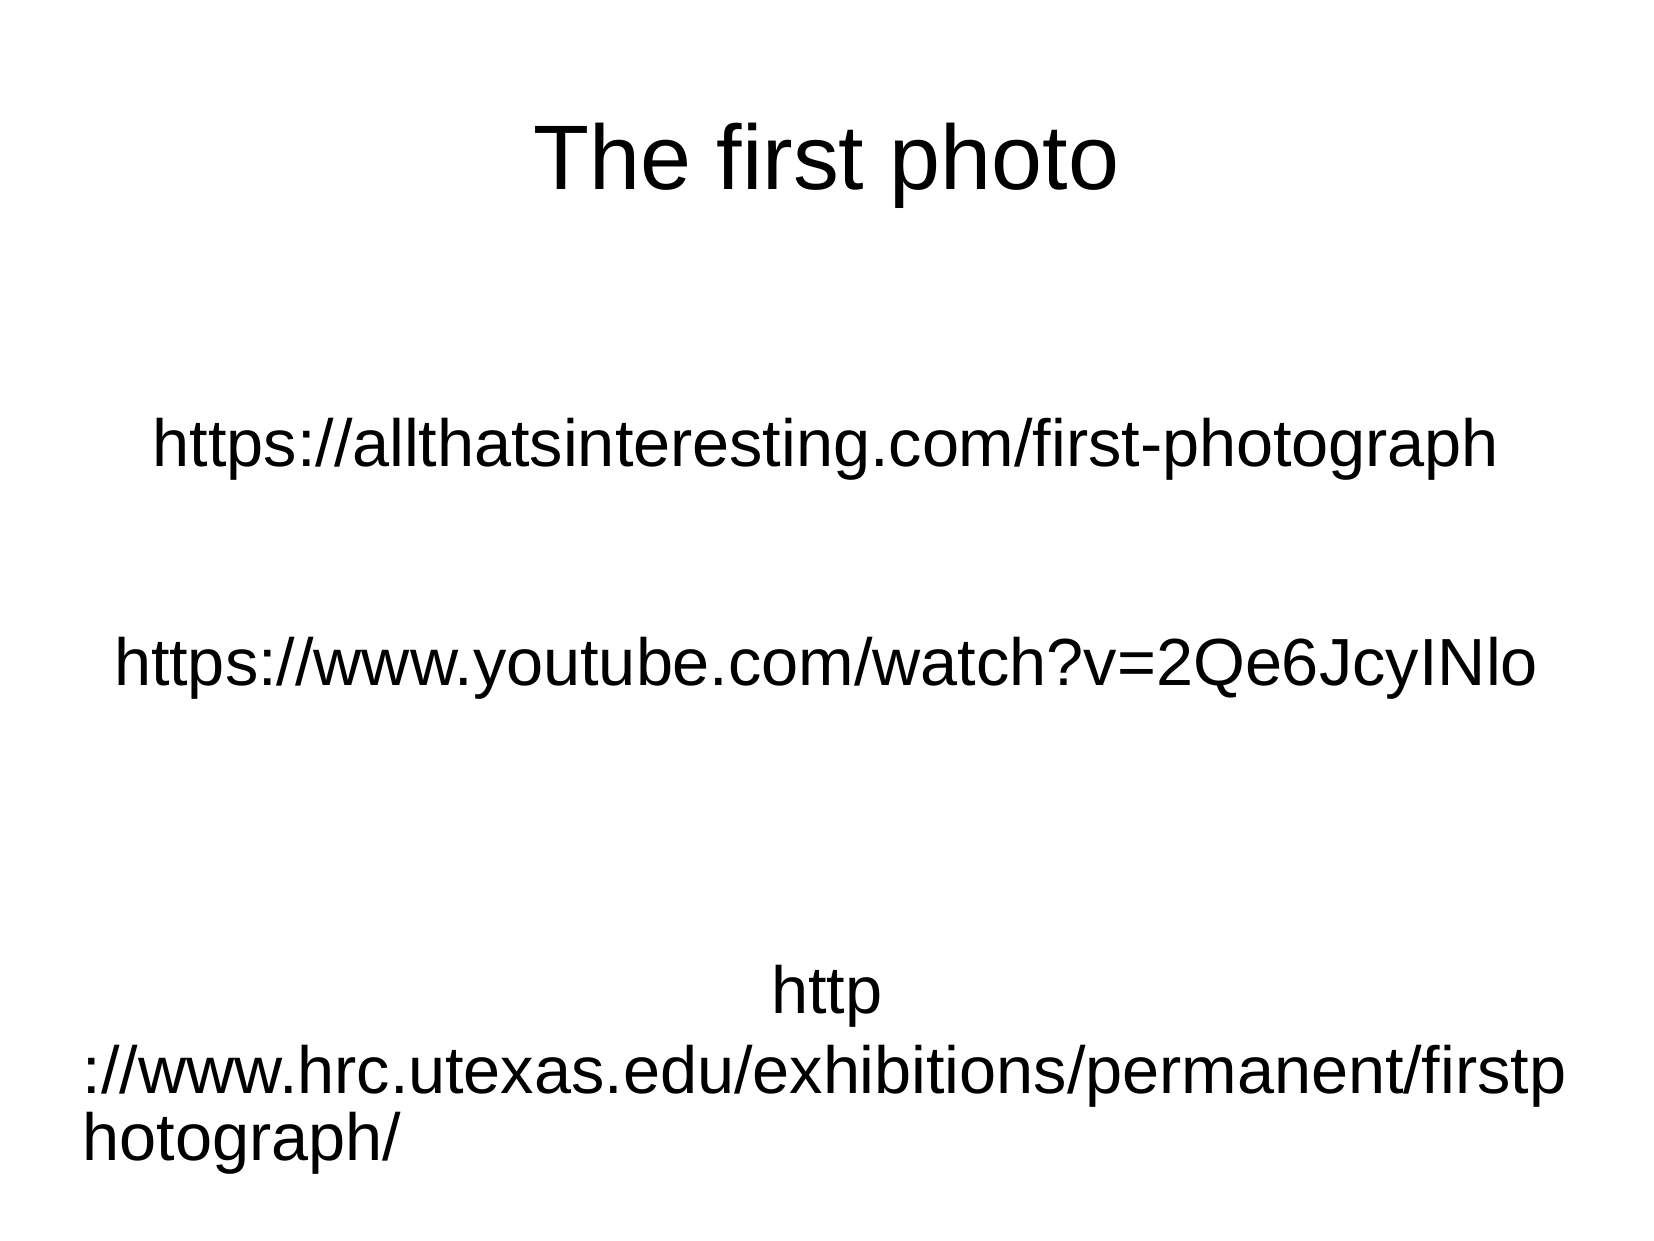

# The first photo
https://allthatsinteresting.com/first-photograph
https://www.youtube.com/watch?v=2Qe6JcyINlo
http://www.hrc.utexas.edu/exhibitions/permanent/firstphotograph/